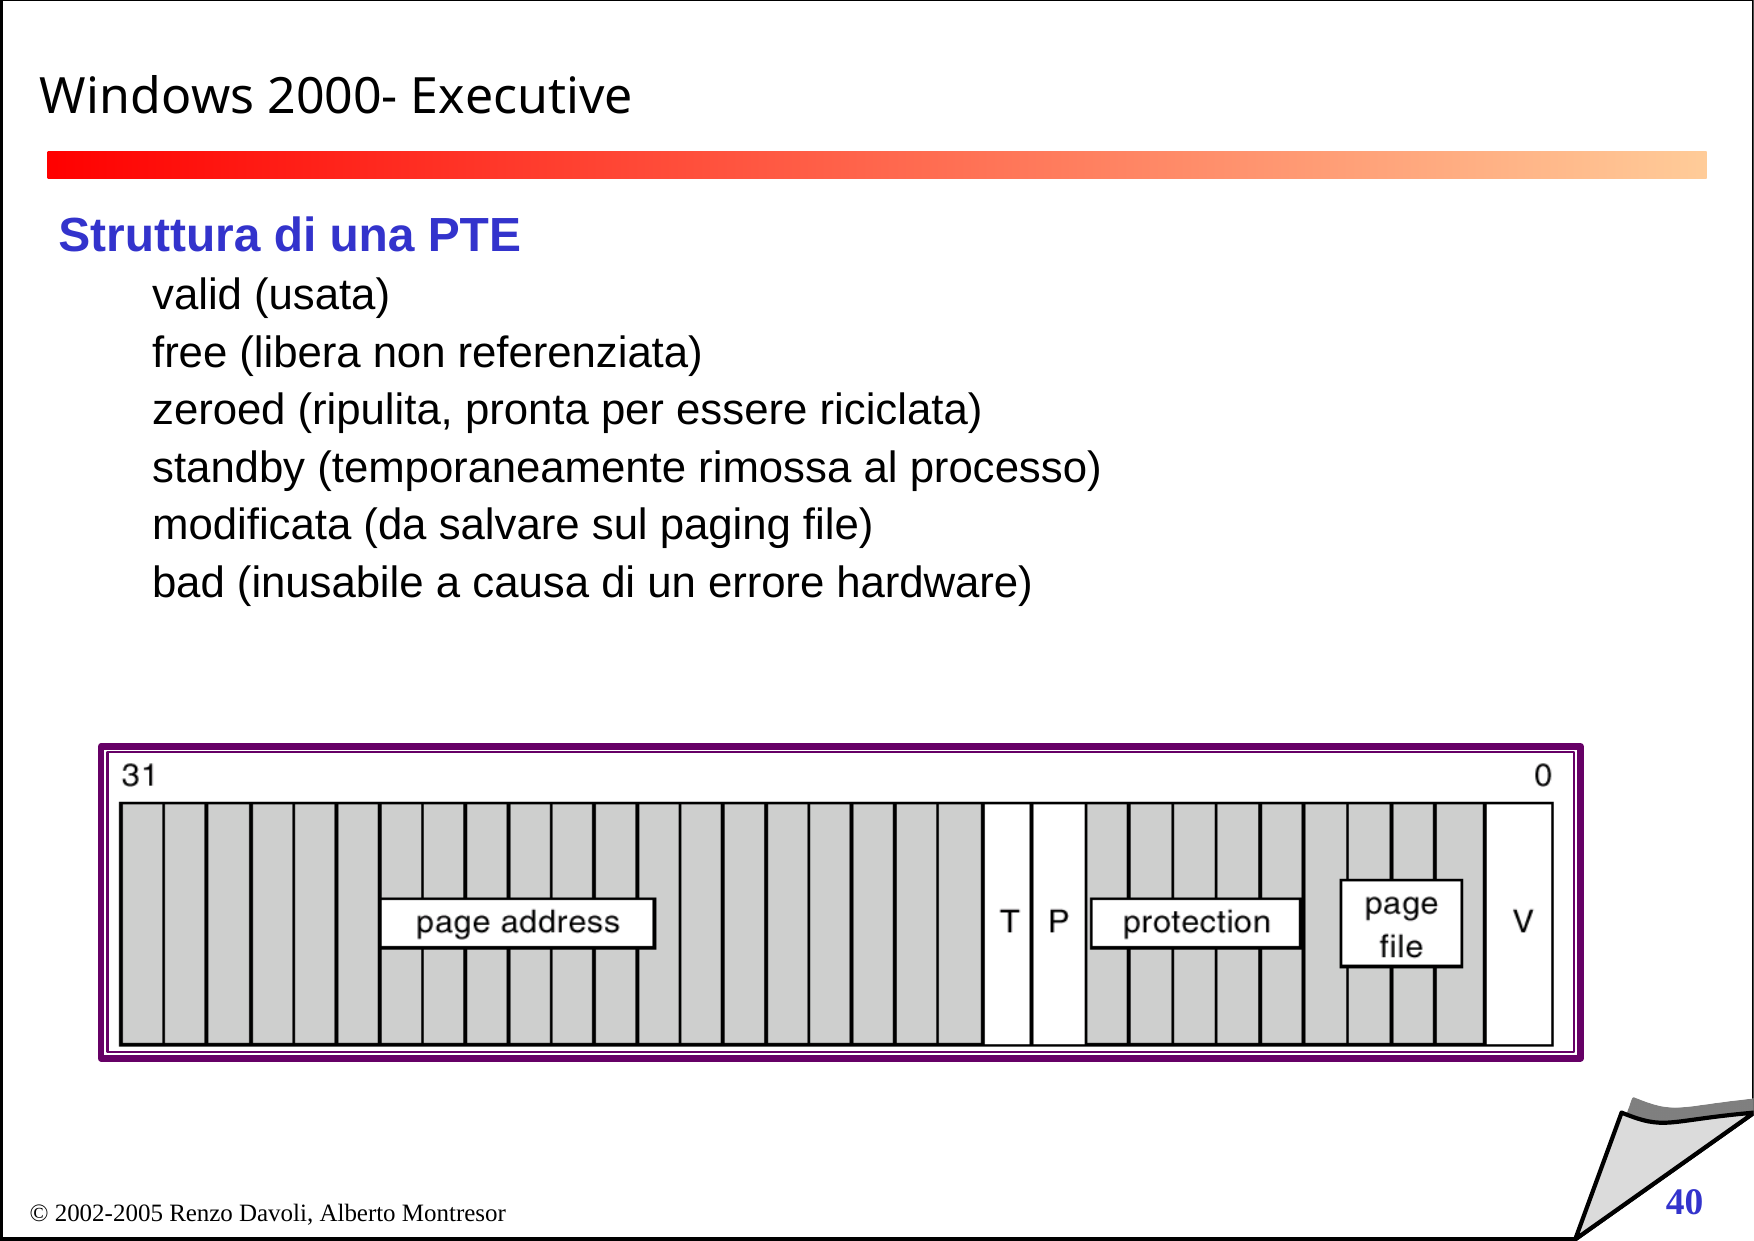

# Windows 2000- Executive
Struttura di una PTE
valid (usata)
free (libera non referenziata)
zeroed (ripulita, pronta per essere riciclata)
standby (temporaneamente rimossa al processo)
modificata (da salvare sul paging file)
bad (inusabile a causa di un errore hardware)